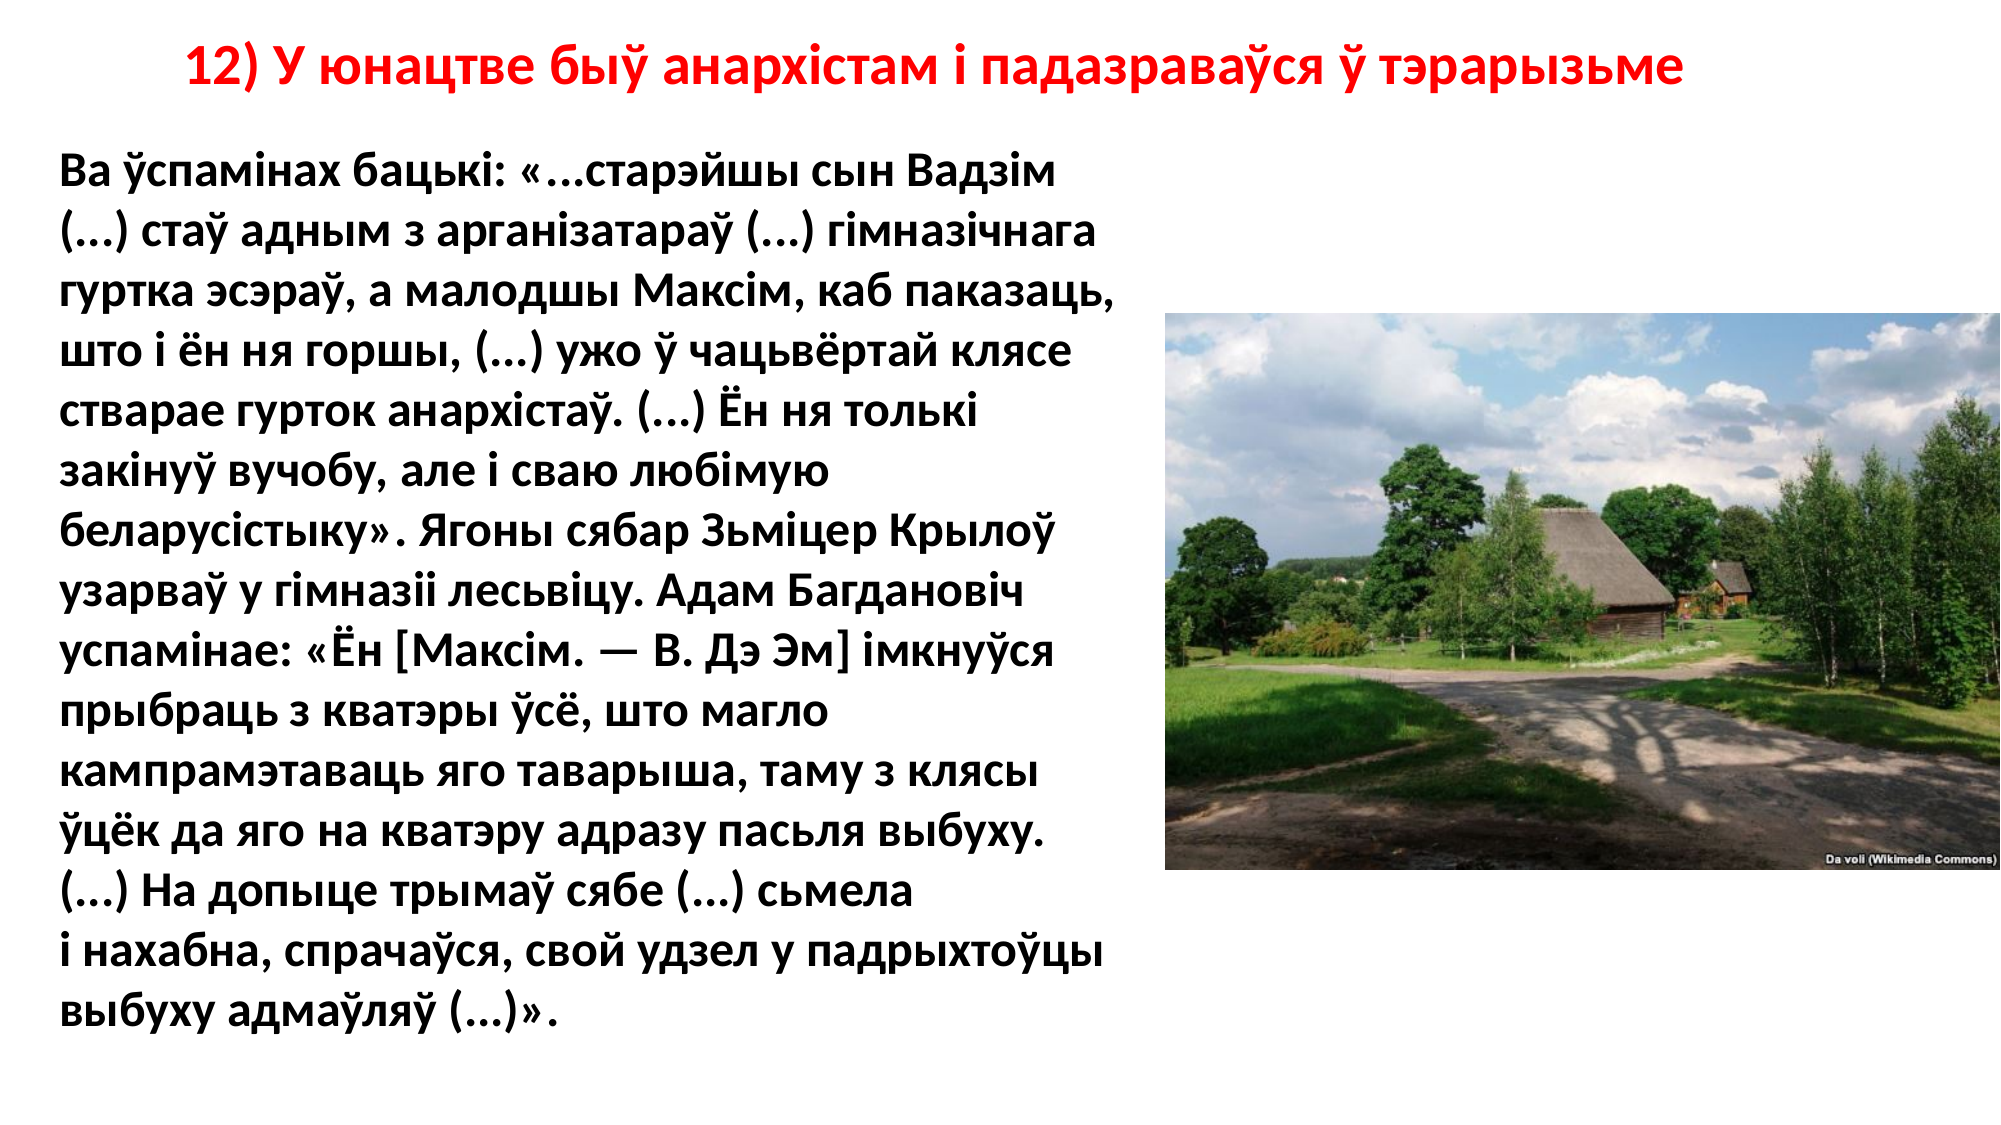

12) У юнацтве быў анархістам і падазраваўся ў тэрарызьме
Ва ўспамінах бацькі: «...старэйшы сын Вадзім (...) стаў адным з арганізатараў (...) гімназічнага гуртка эсэраў, а малодшы Максім, каб паказаць, што і ён ня горшы, (...) ужо ў чацьвёртай клясе стварае гурток анархістаў. (...) Ён ня толькі закінуў вучобу, але і сваю любімую беларусістыку». Ягоны сябар Зьміцер Крылоў узарваў у гімназіі лесьвіцу. Адам Багдановіч успамінае: «Ён [Максім. — В. Дэ Эм] імкнуўся прыбраць з кватэры ўсё, што магло кампрамэтаваць яго таварыша, таму з клясы ўцёк да яго на кватэру адразу пасьля выбуху. (...) На допыце трымаў сябе (...) сьмела
і нахабна, спрачаўся, свой удзел у падрыхтоўцы выбуху адмаўляў (...)».